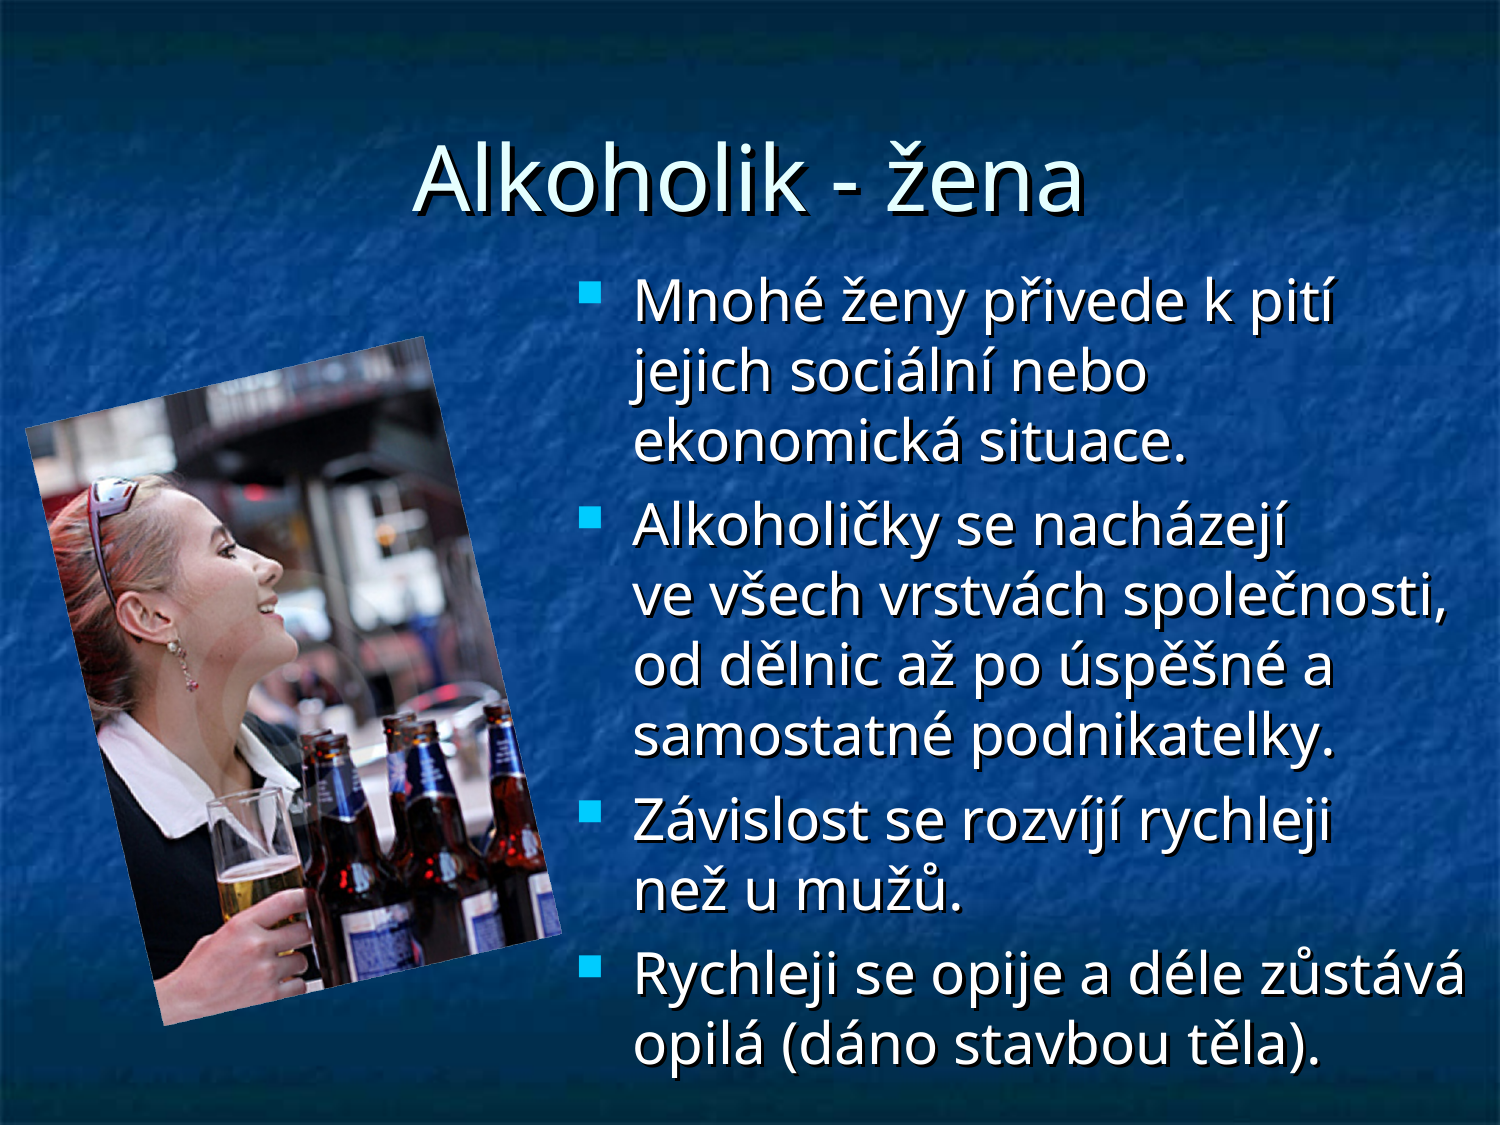

# Alkoholik - žena
Mnohé ženy přivede k pití jejich sociální nebo ekonomická situace.
Alkoholičky se nacházejí ve všech vrstvách společnosti, od dělnic až po úspěšné a samostatné podnikatelky.
Závislost se rozvíjí rychleji než u mužů.
Rychleji se opije a déle zůstává opilá (dáno stavbou těla).